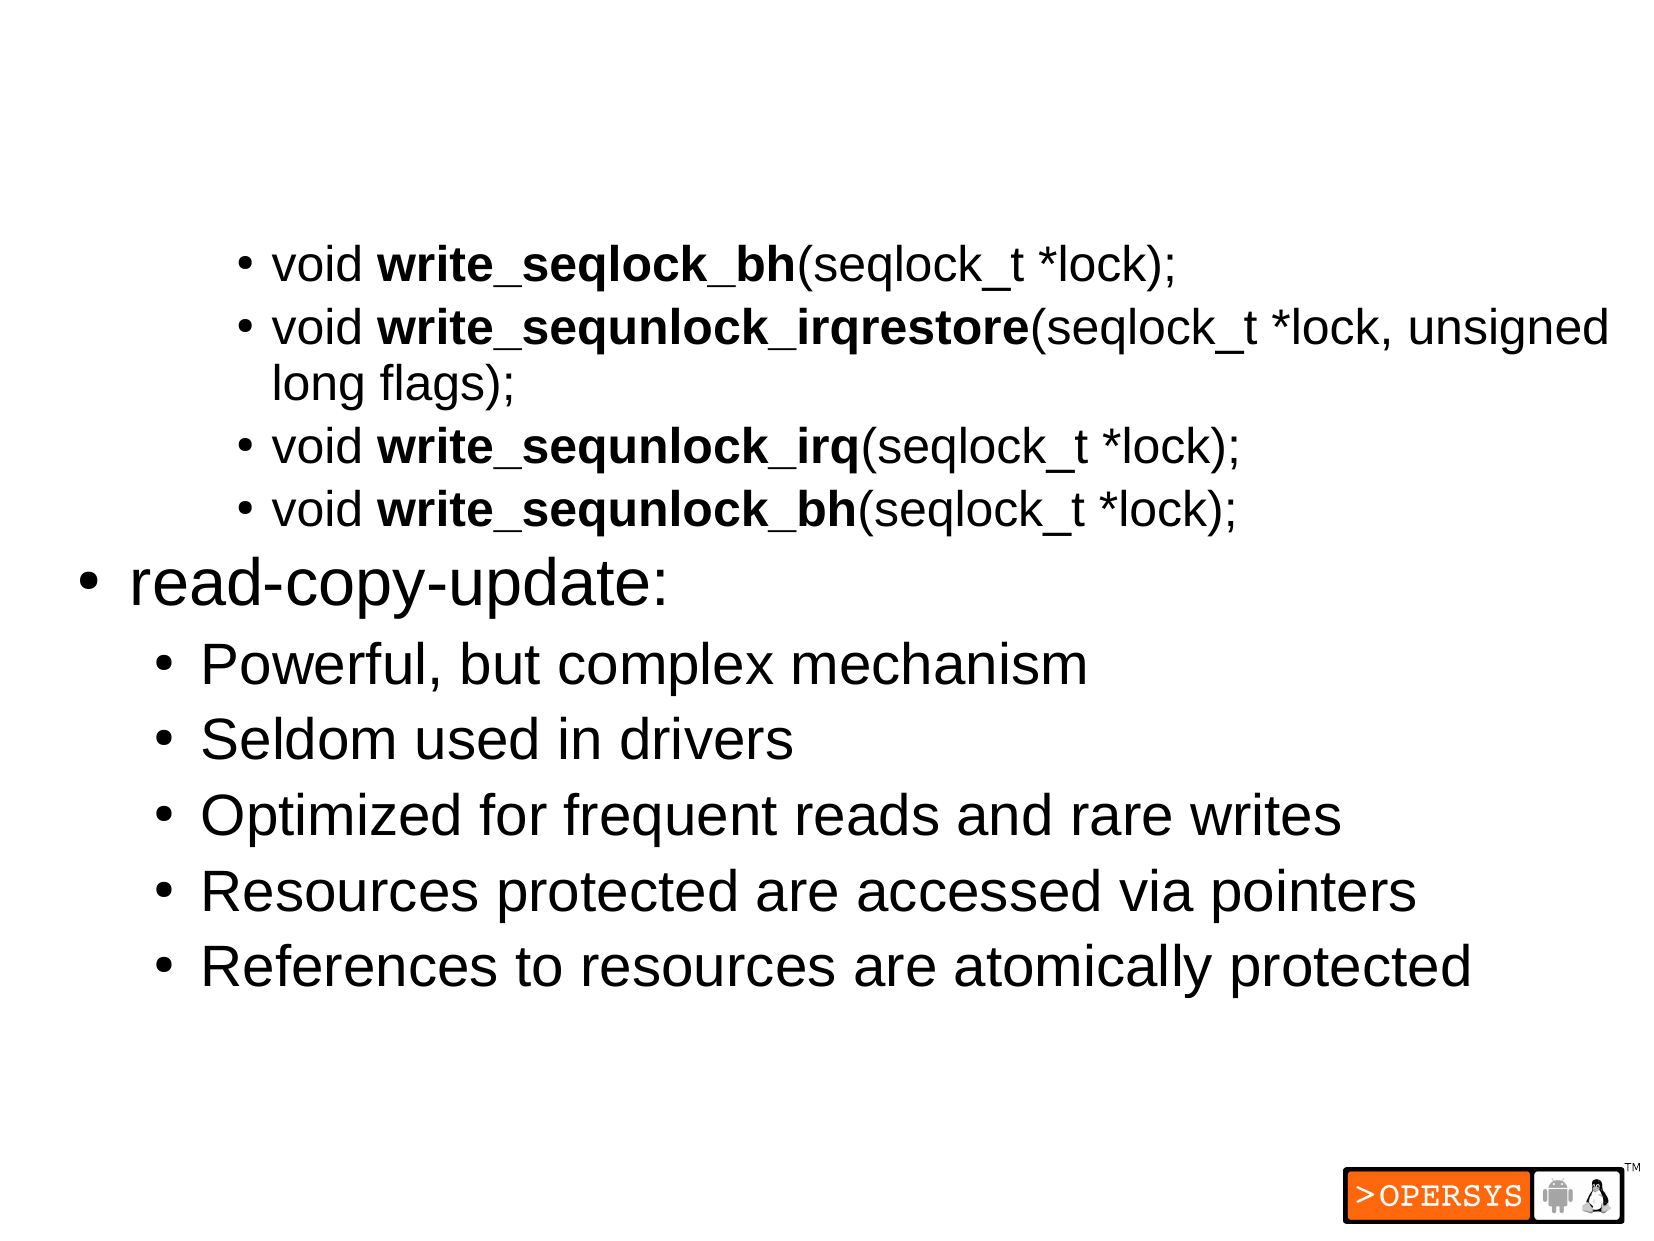

# void write_seqlock_bh(seqlock_t *lock);
void write_sequnlock_irqrestore(seqlock_t *lock, unsigned long flags);
void write_sequnlock_irq(seqlock_t *lock);
void write_sequnlock_bh(seqlock_t *lock);
read-copy-update:
Powerful, but complex mechanism
Seldom used in drivers
Optimized for frequent reads and rare writes
Resources protected are accessed via pointers
References to resources are atomically protected